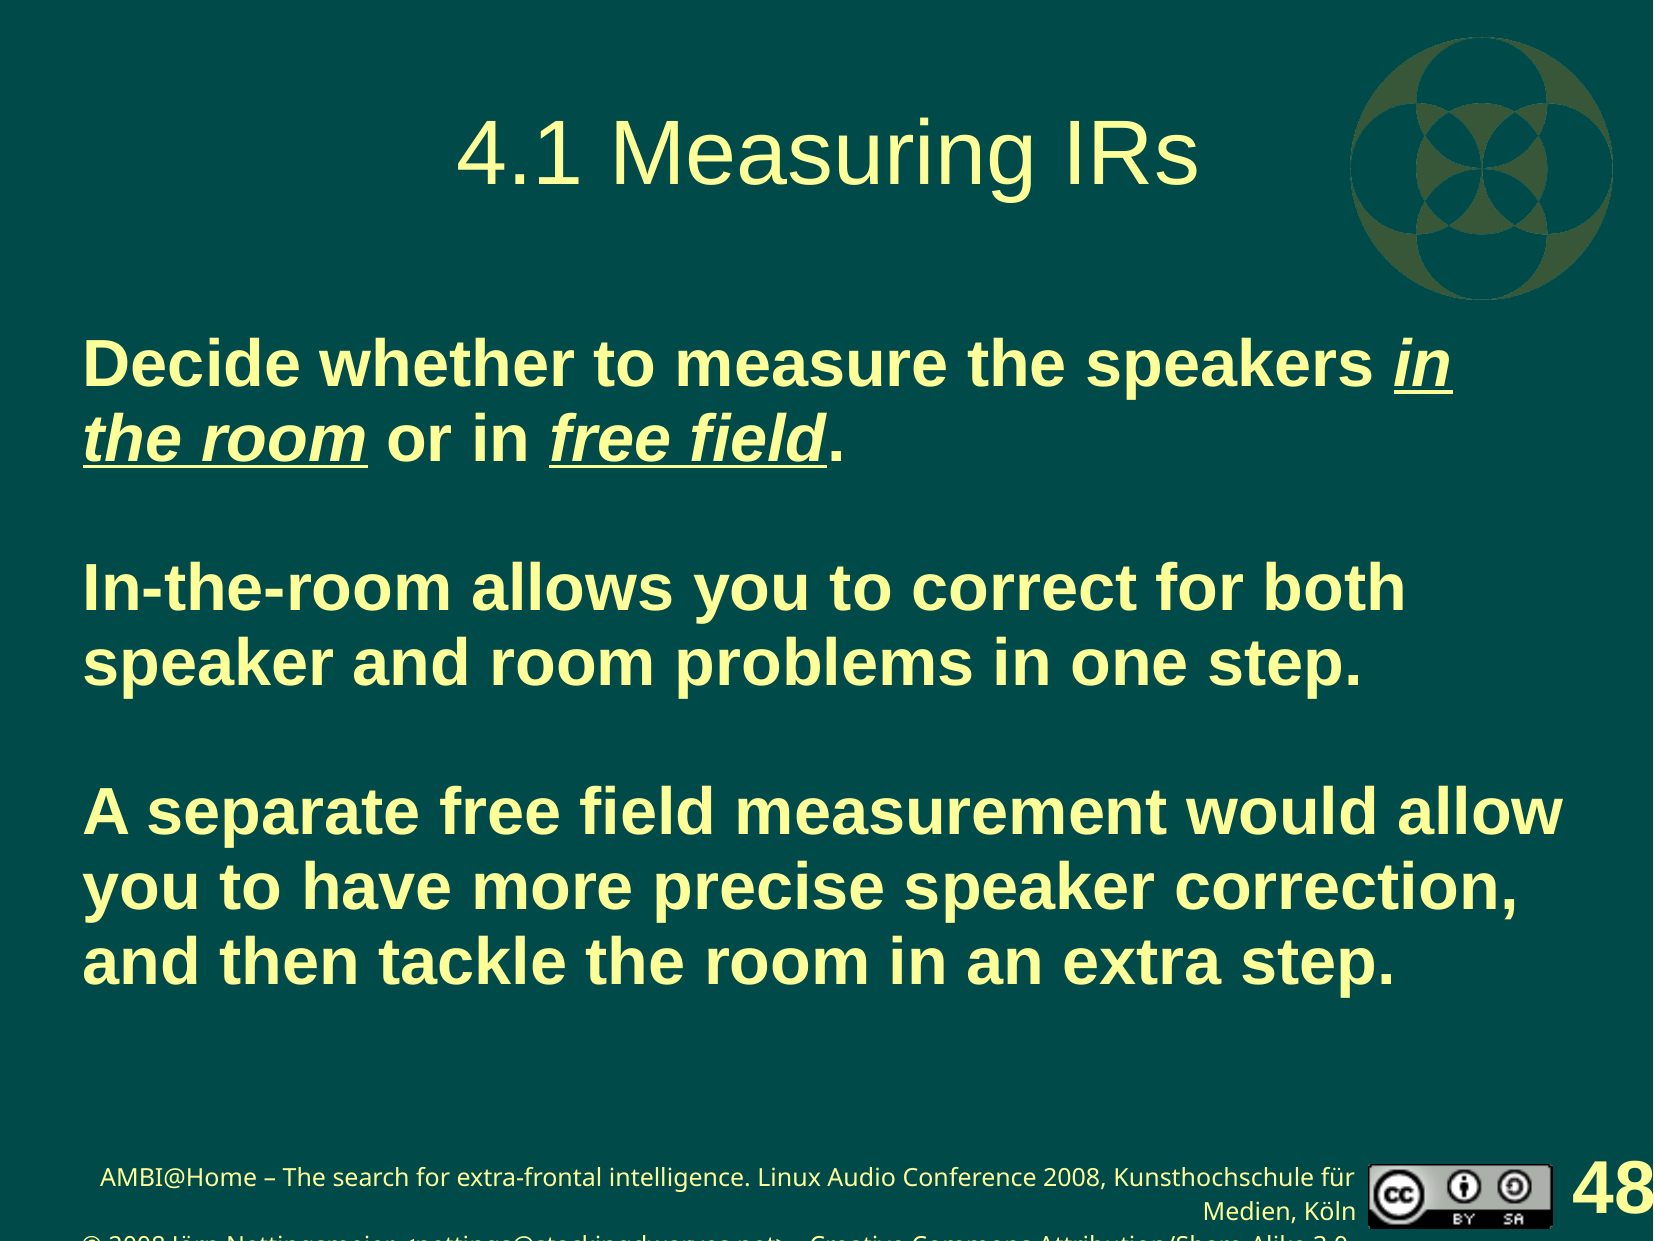

# 4.1 Measuring IRs
Decide whether to measure the speakers in the room or in free field.
In-the-room allows you to correct for both speaker and room problems in one step.
A separate free field measurement would allow you to have more precise speaker correction, and then tackle the room in an extra step.